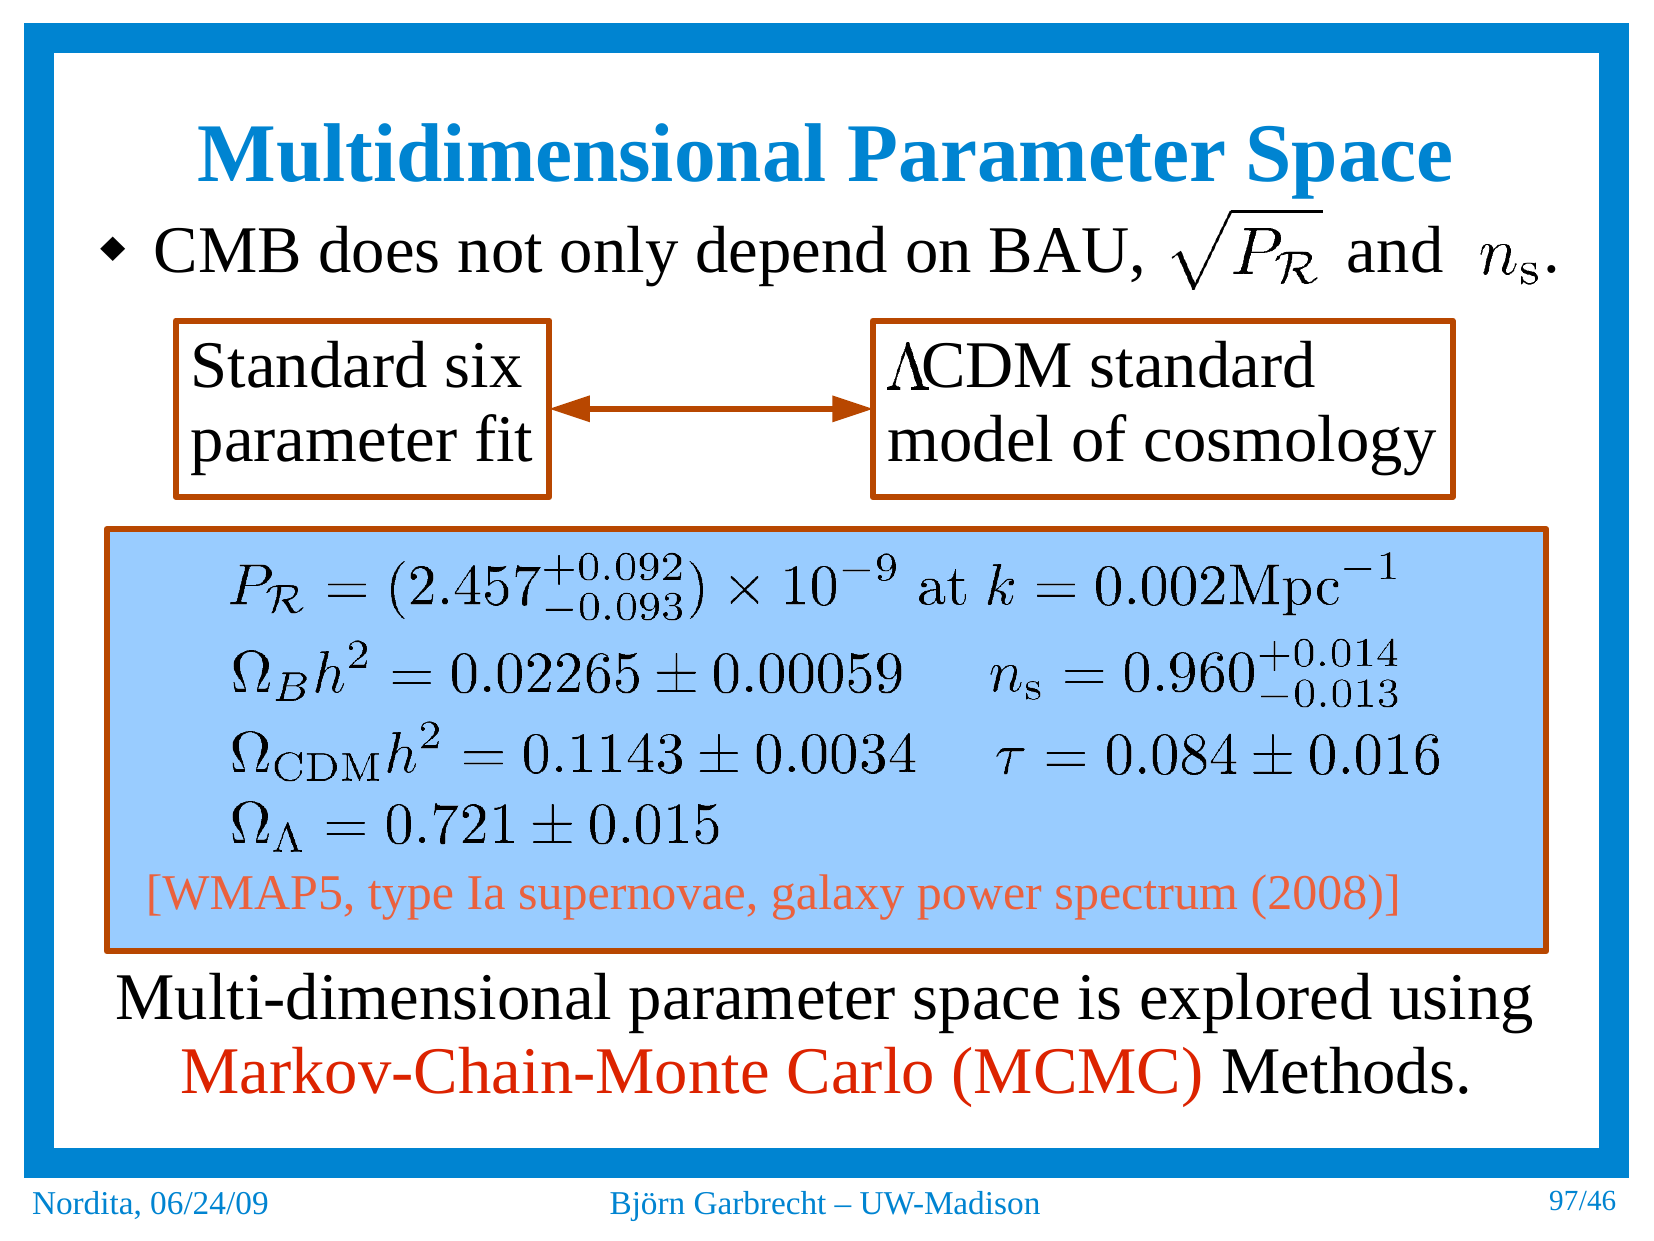

# Multidimensional Parameter Space
CMB does not only depend on BAU, and .
Standard six
parameter fit
 CDM standard
model of cosmology
[WMAP5, type Ia supernovae, galaxy power spectrum (2008)]
Multi-dimensional parameter space is explored using
Markov-Chain-Monte Carlo (MCMC) Methods.
Björn Garbrecht – UW-Madison
97